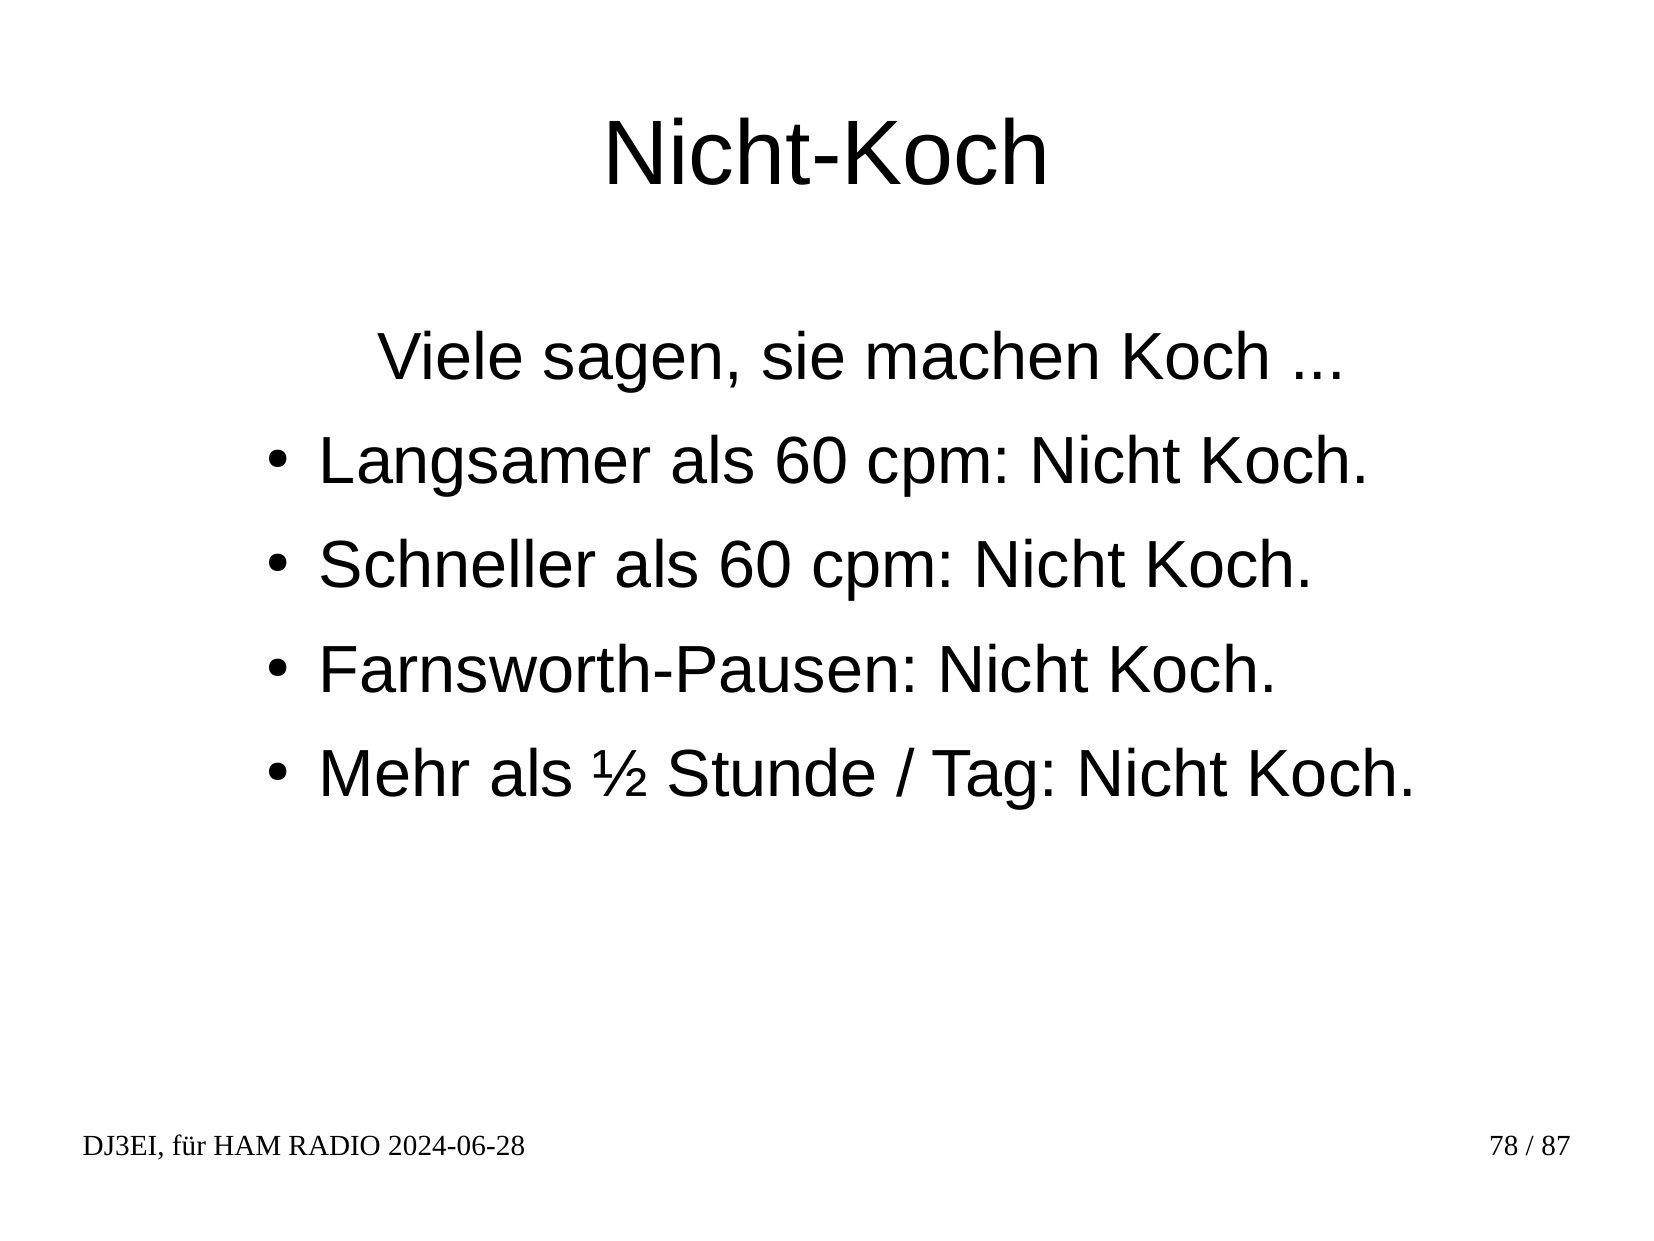

# Nicht-Koch
Viele sagen, sie machen Koch ...
Langsamer als 60 cpm: Nicht Koch.
Schneller als 60 cpm: Nicht Koch.
Farnsworth-Pausen: Nicht Koch.
Mehr als ½ Stunde / Tag: Nicht Koch.
78